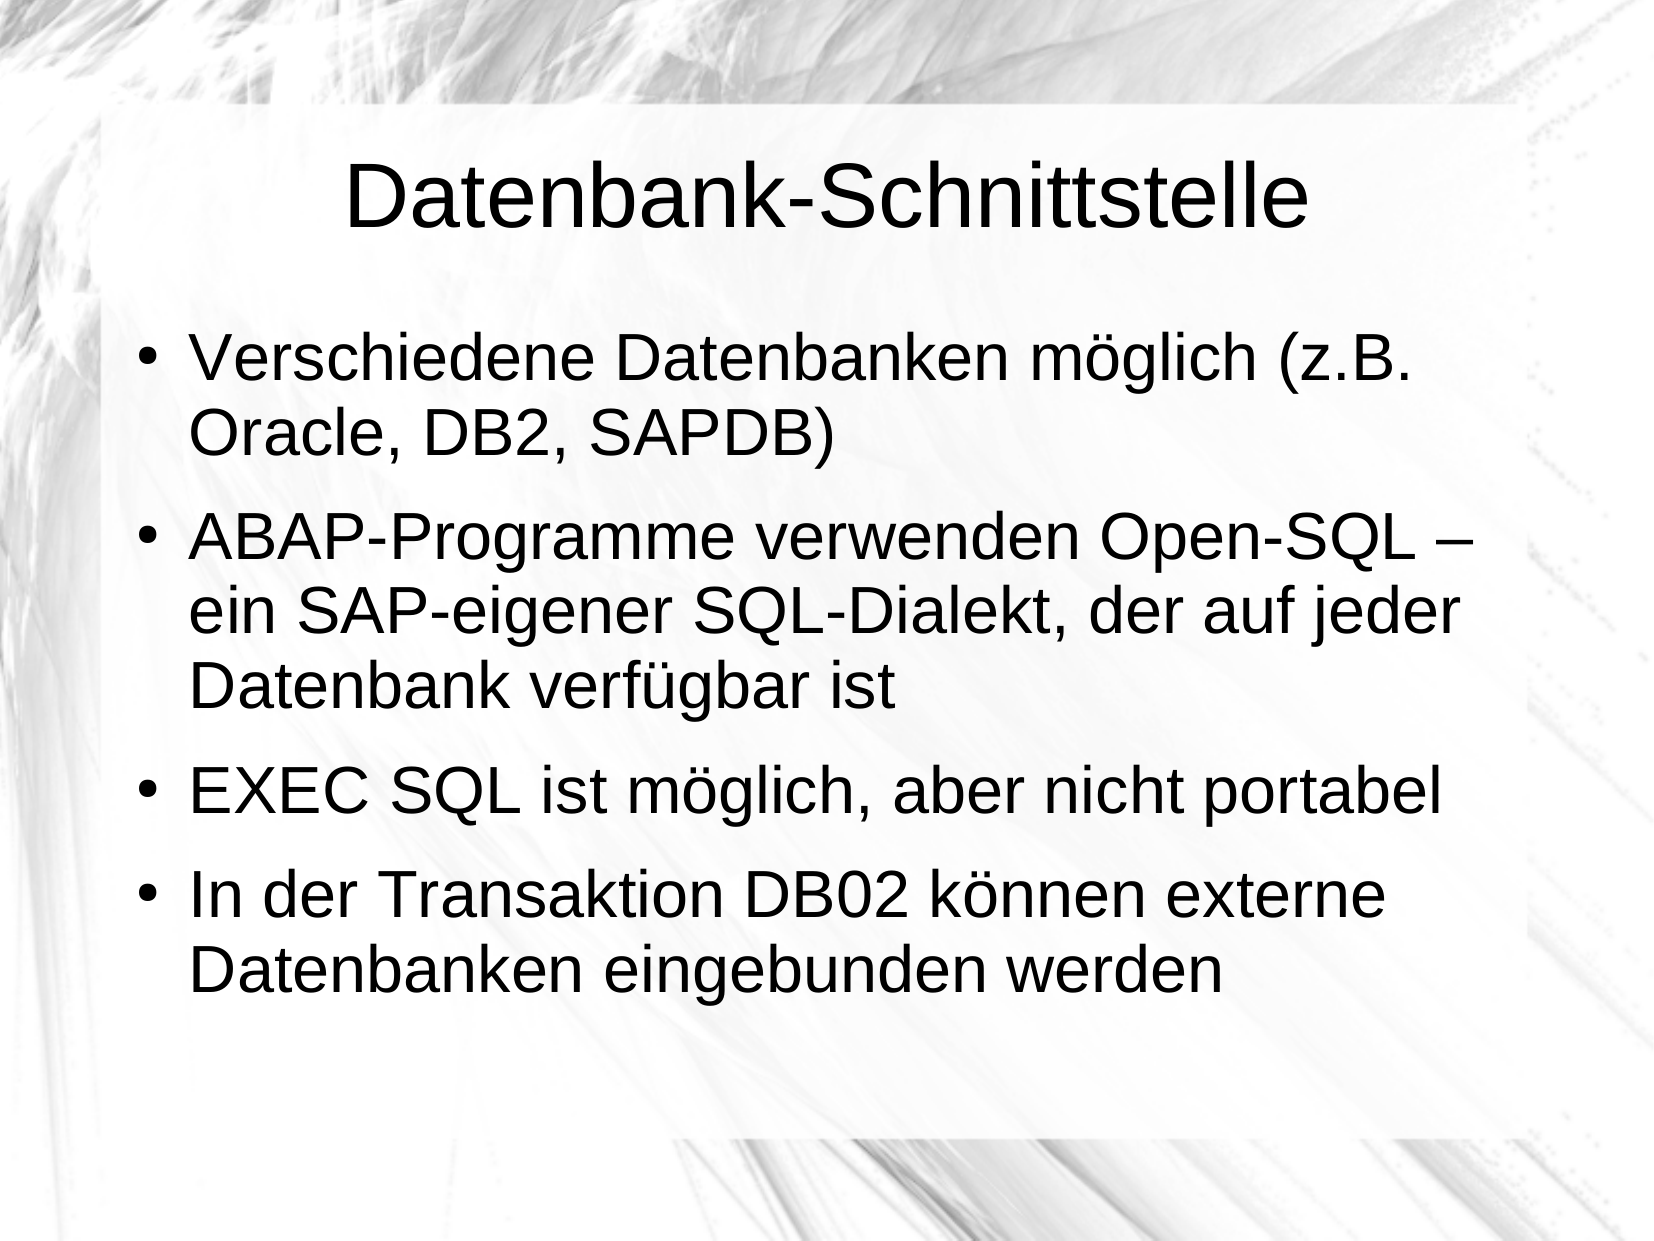

# Datenbank-Schnittstelle
Verschiedene Datenbanken möglich (z.B. Oracle, DB2, SAPDB)
ABAP-Programme verwenden Open-SQL – ein SAP-eigener SQL-Dialekt, der auf jeder Datenbank verfügbar ist
EXEC SQL ist möglich, aber nicht portabel
In der Transaktion DB02 können externe Datenbanken eingebunden werden